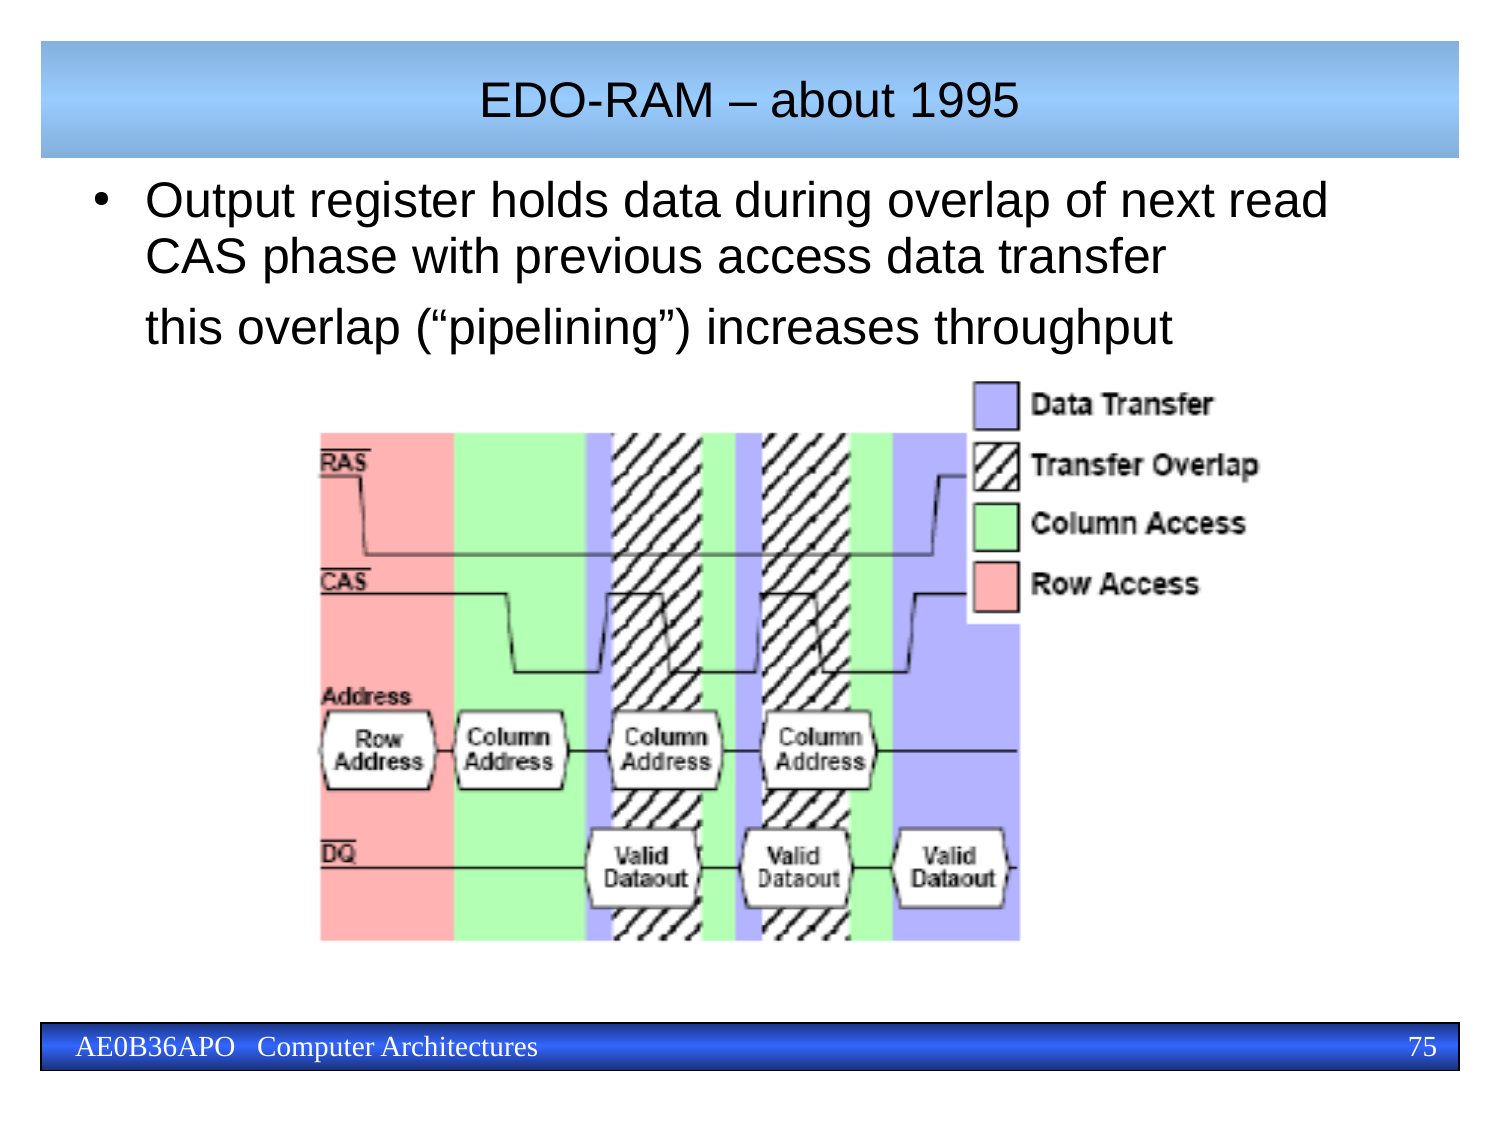

# EDO-RAM – about 1995
Output register holds data during overlap of next read CAS phase with previous access data transfer
this overlap (“pipelining”) increases throughput
AE0B36APO Computer Architectures
75